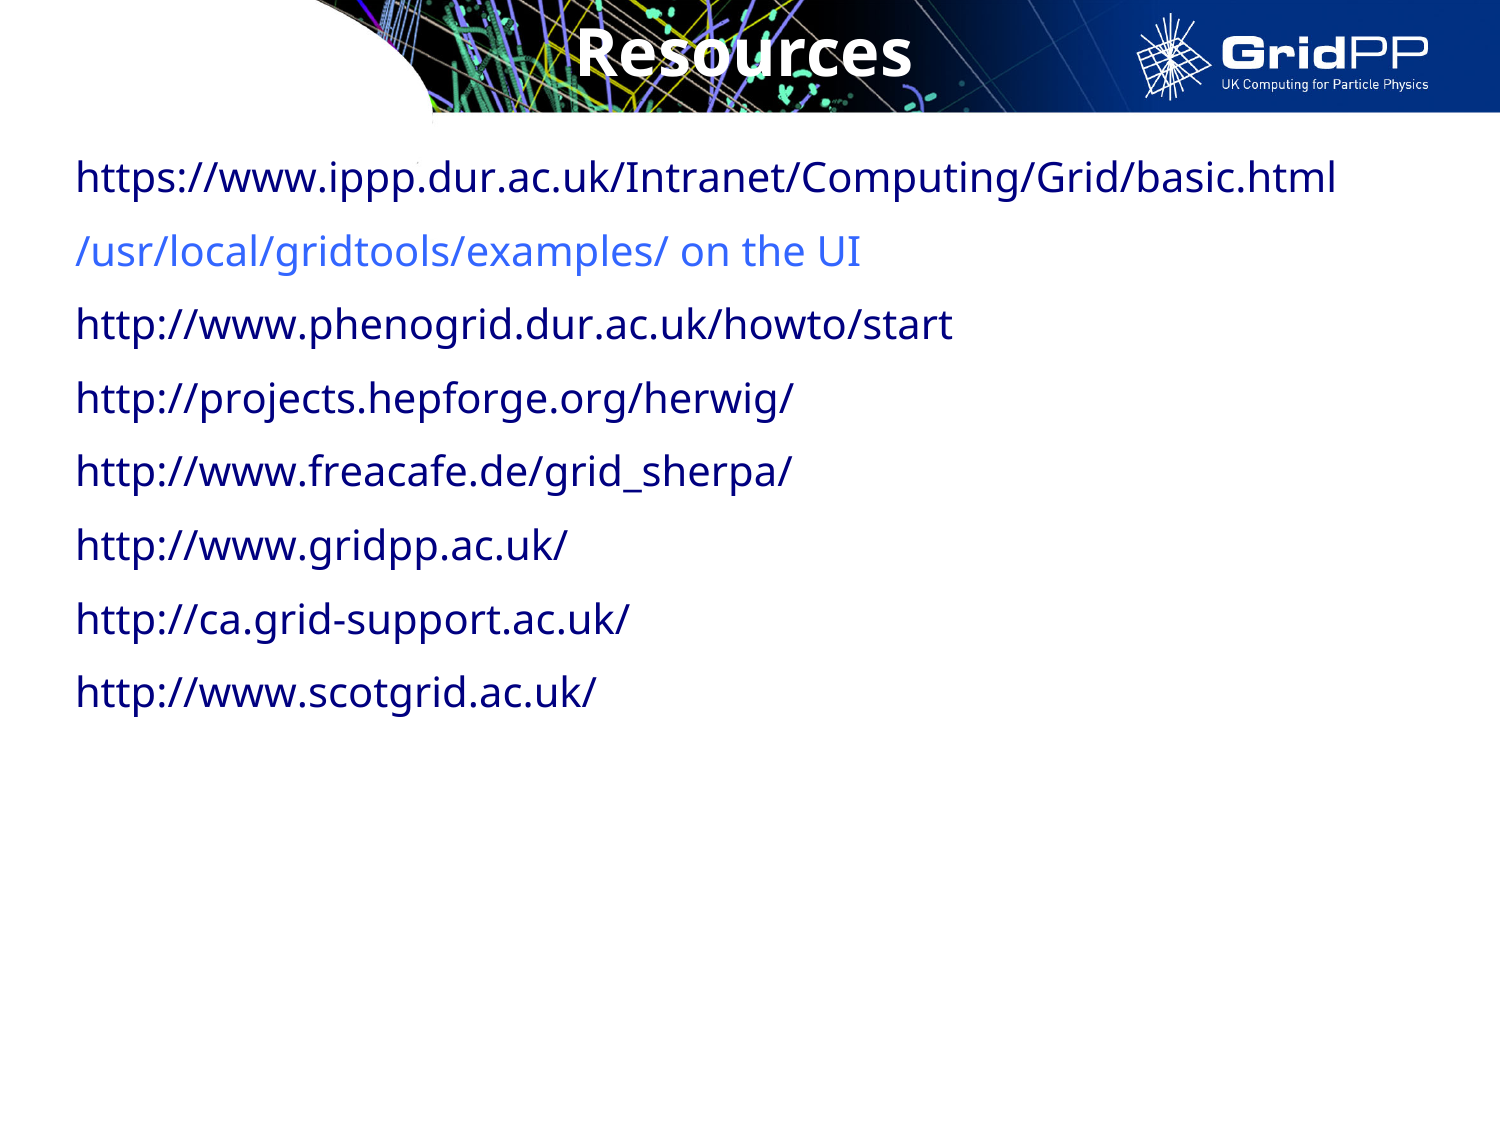

# Resources
https://www.ippp.dur.ac.uk/Intranet/Computing/Grid/basic.html
/usr/local/gridtools/examples/ on the UI
http://www.phenogrid.dur.ac.uk/howto/start
http://projects.hepforge.org/herwig/
http://www.freacafe.de/grid_sherpa/
http://www.gridpp.ac.uk/
http://ca.grid-support.ac.uk/
http://www.scotgrid.ac.uk/